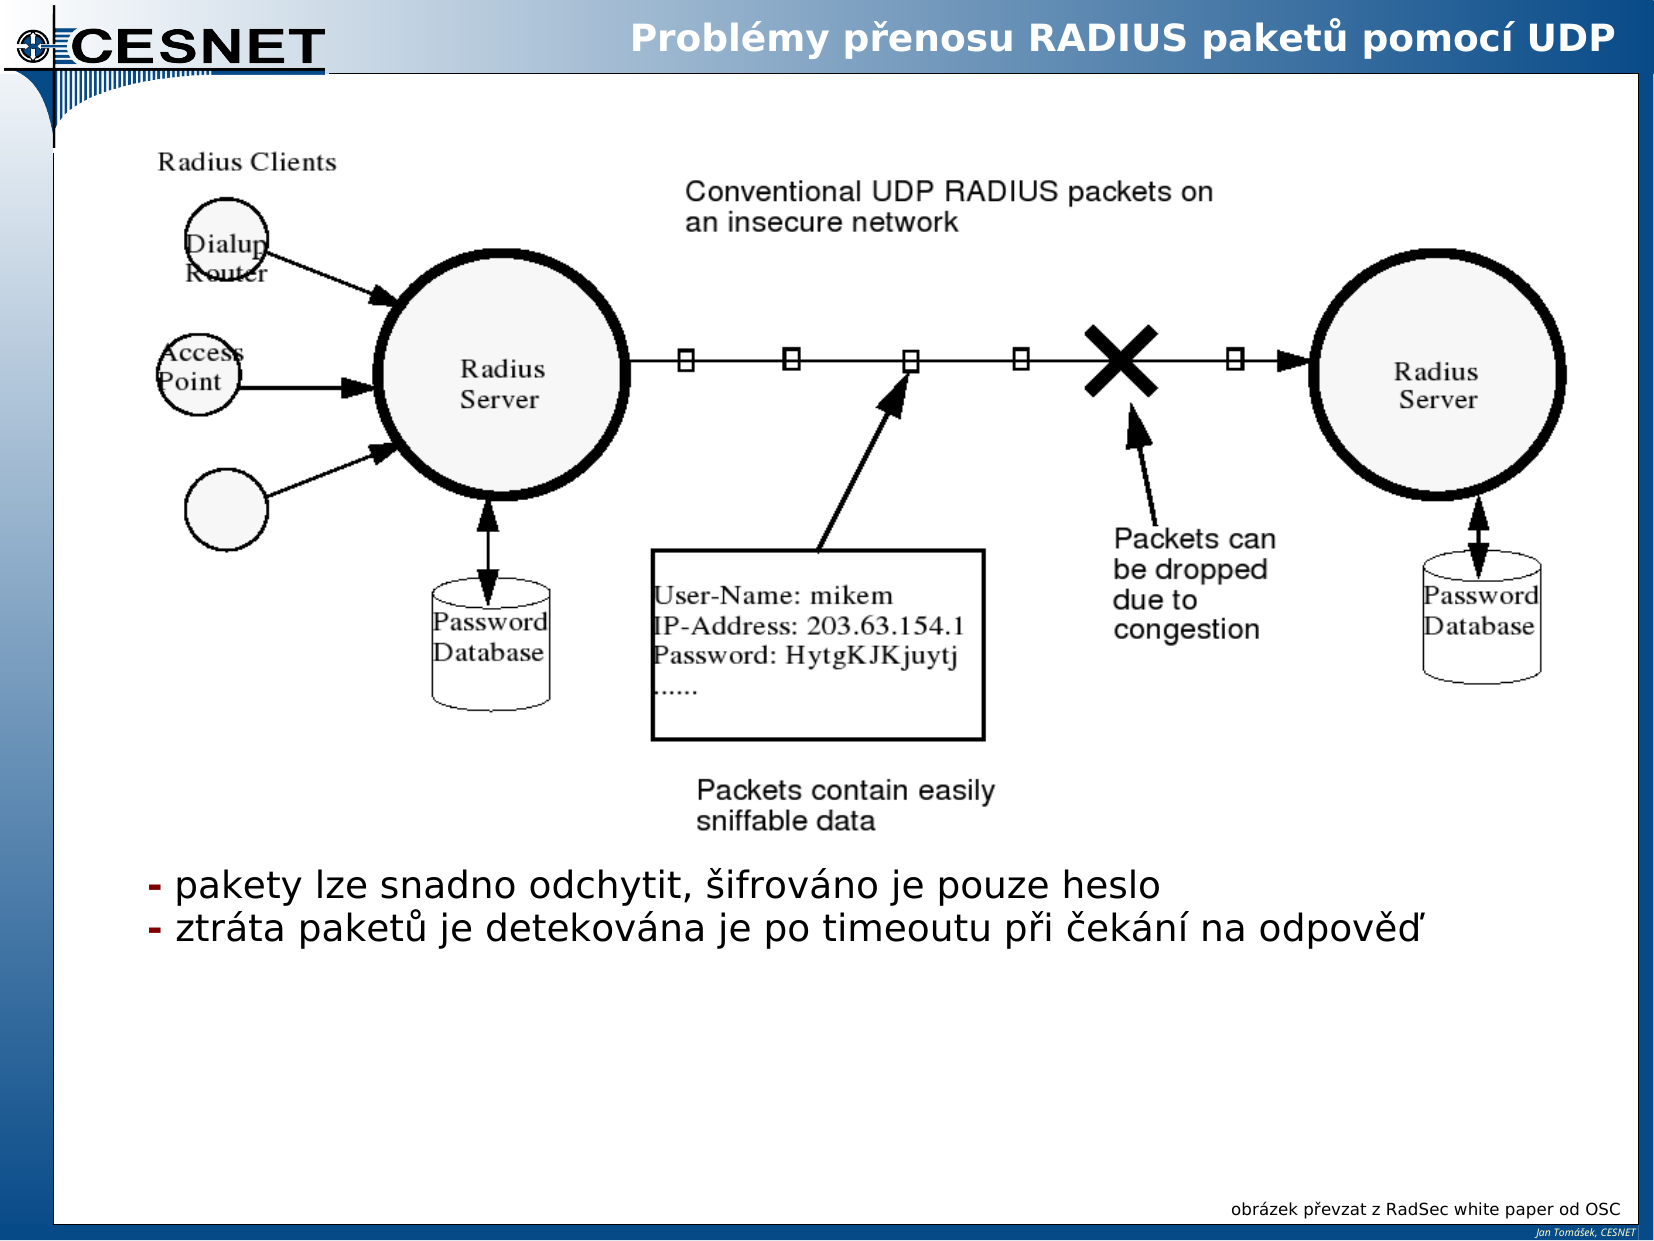

Problémy přenosu RADIUS paketů pomocí UDP
- pakety lze snadno odchytit, šifrováno je pouze heslo
- ztráta paketů je detekována je po timeoutu při čekání na odpověď
obrázek převzat z RadSec white paper od OSC
Jan Tomášek, CESNET